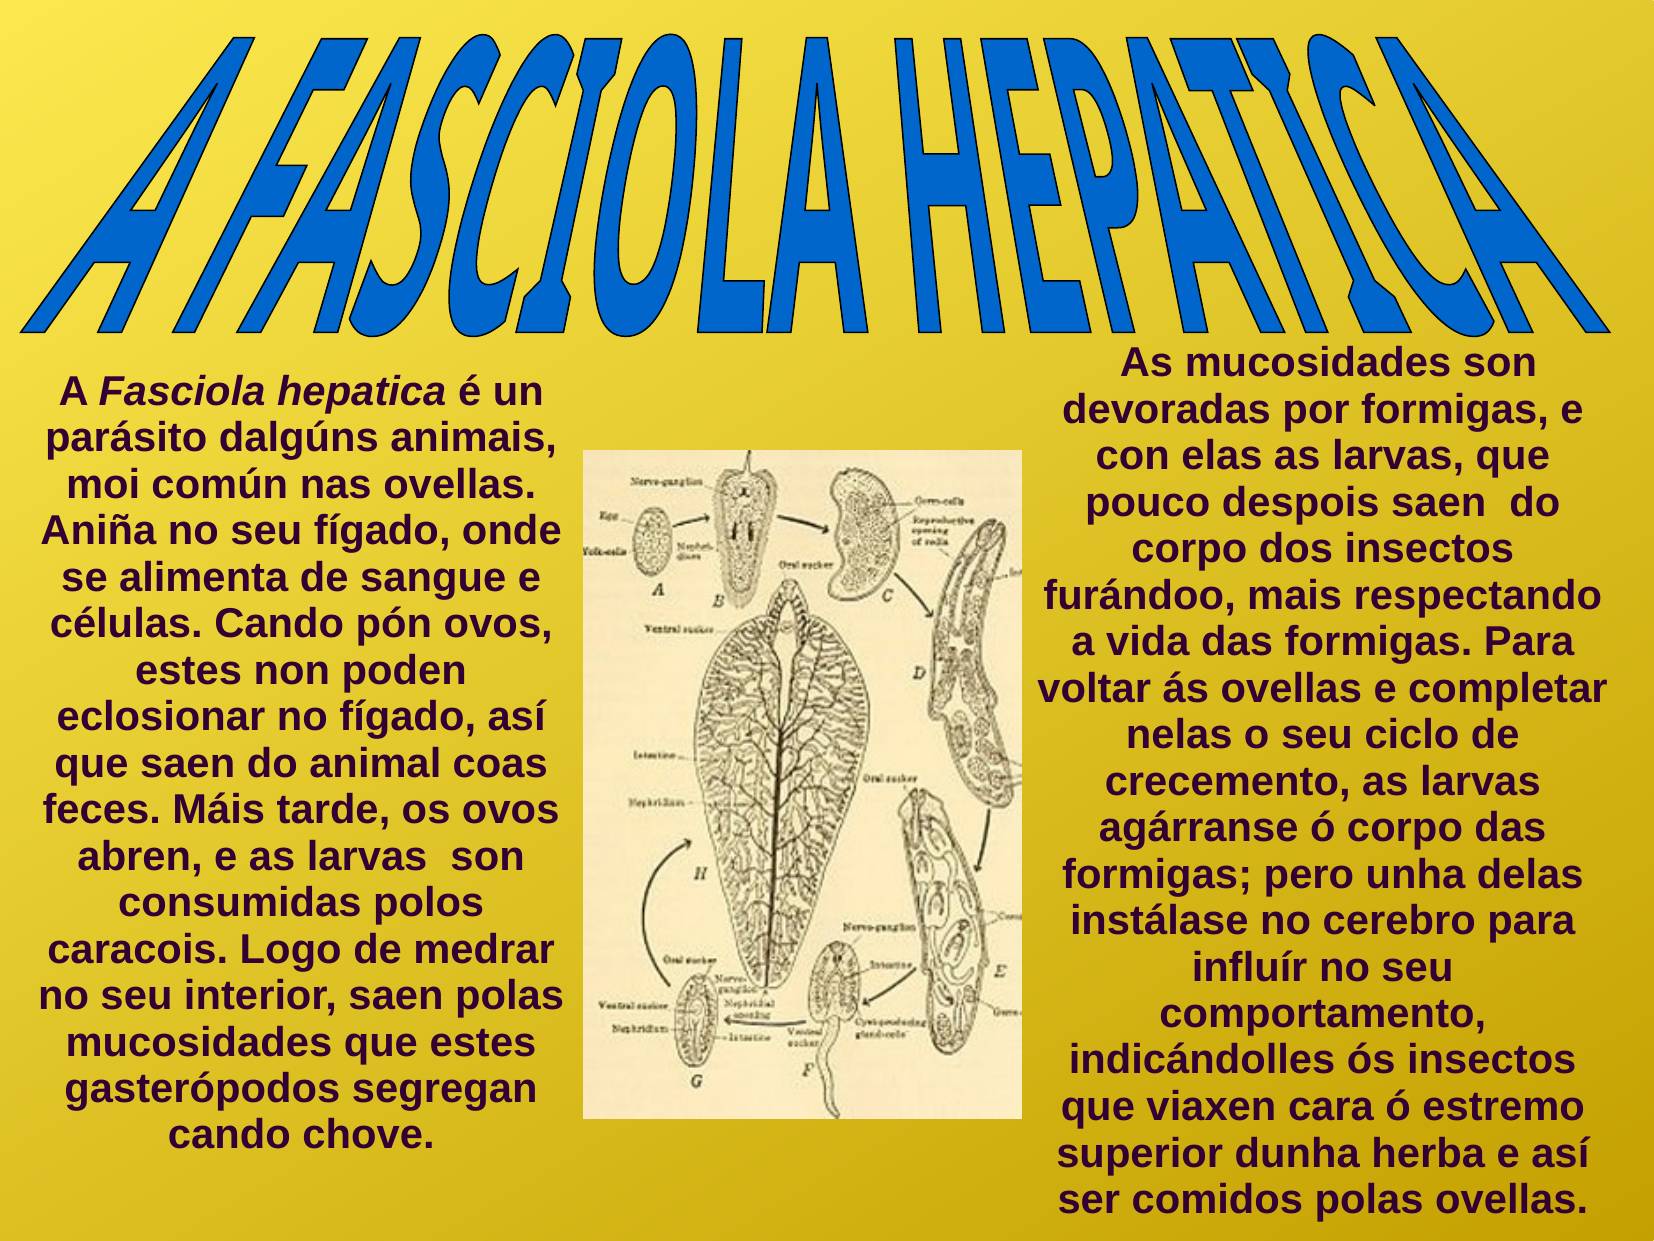

A FASCIOLA HEPATICA
 As mucosidades son devoradas por formigas, e con elas as larvas, que pouco despois saen do corpo dos insectos furándoo, mais respectando a vida das formigas. Para voltar ás ovellas e completar nelas o seu ciclo de crecemento, as larvas agárranse ó corpo das formigas; pero unha delas instálase no cerebro para influír no seu comportamento, indicándolles ós insectos que viaxen cara ó estremo superior dunha herba e así ser comidos polas ovellas.
A Fasciola hepatica é un parásito dalgúns animais, moi común nas ovellas. Aniña no seu fígado, onde se alimenta de sangue e células. Cando pón ovos, estes non poden eclosionar no fígado, así que saen do animal coas feces. Máis tarde, os ovos abren, e as larvas son consumidas polos caracois. Logo de medrar no seu interior, saen polas mucosidades que estes gasterópodos segregan cando chove.